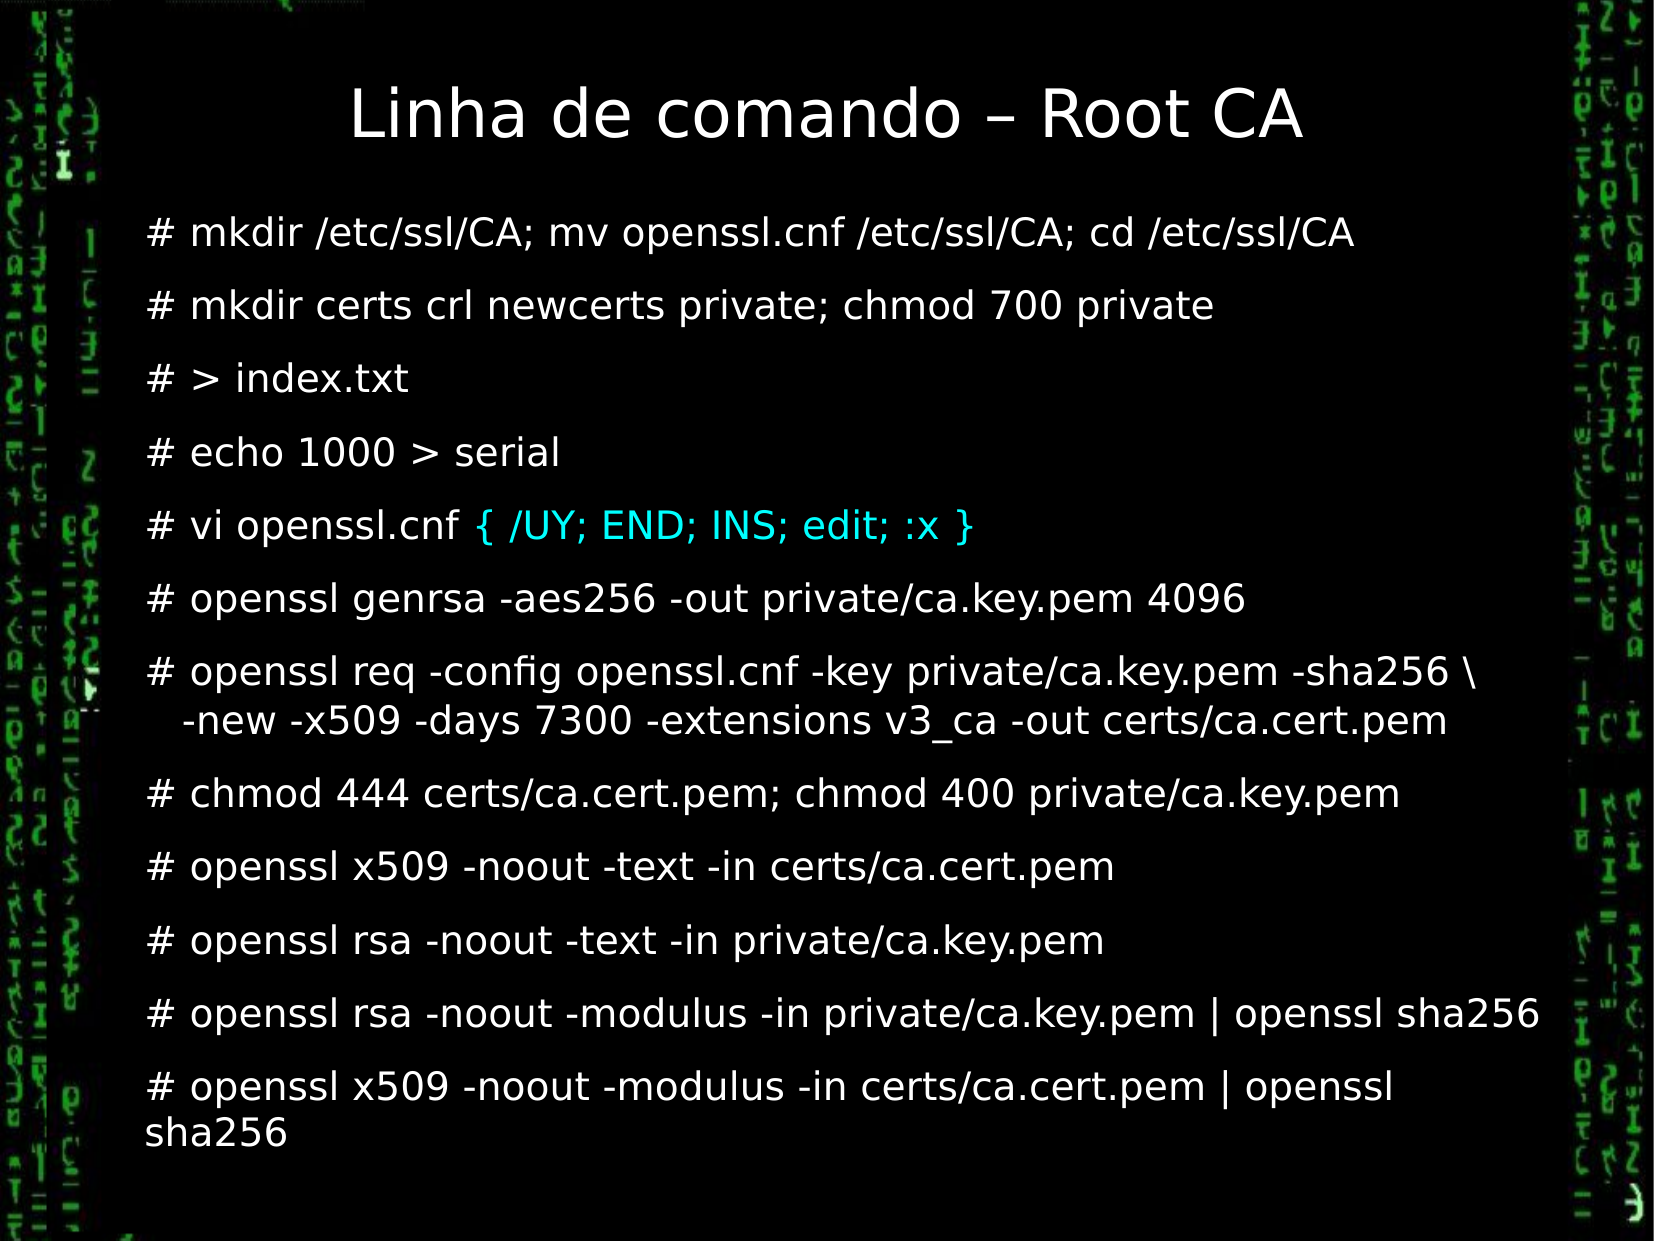

# Linha de comando – Root CA
# mkdir /etc/ssl/CA; mv openssl.cnf /etc/ssl/CA; cd /etc/ssl/CA
# mkdir certs crl newcerts private; chmod 700 private
# > index.txt
# echo 1000 > serial
# vi openssl.cnf { /UY; END; INS; edit; :x }
# openssl genrsa -aes256 -out private/ca.key.pem 4096
# openssl req -config openssl.cnf -key private/ca.key.pem -sha256 \
 -new -x509 -days 7300 -extensions v3_ca -out certs/ca.cert.pem
# chmod 444 certs/ca.cert.pem; chmod 400 private/ca.key.pem
# openssl x509 -noout -text -in certs/ca.cert.pem
# openssl rsa -noout -text -in private/ca.key.pem
# openssl rsa -noout -modulus -in private/ca.key.pem | openssl sha256
# openssl x509 -noout -modulus -in certs/ca.cert.pem | openssl sha256